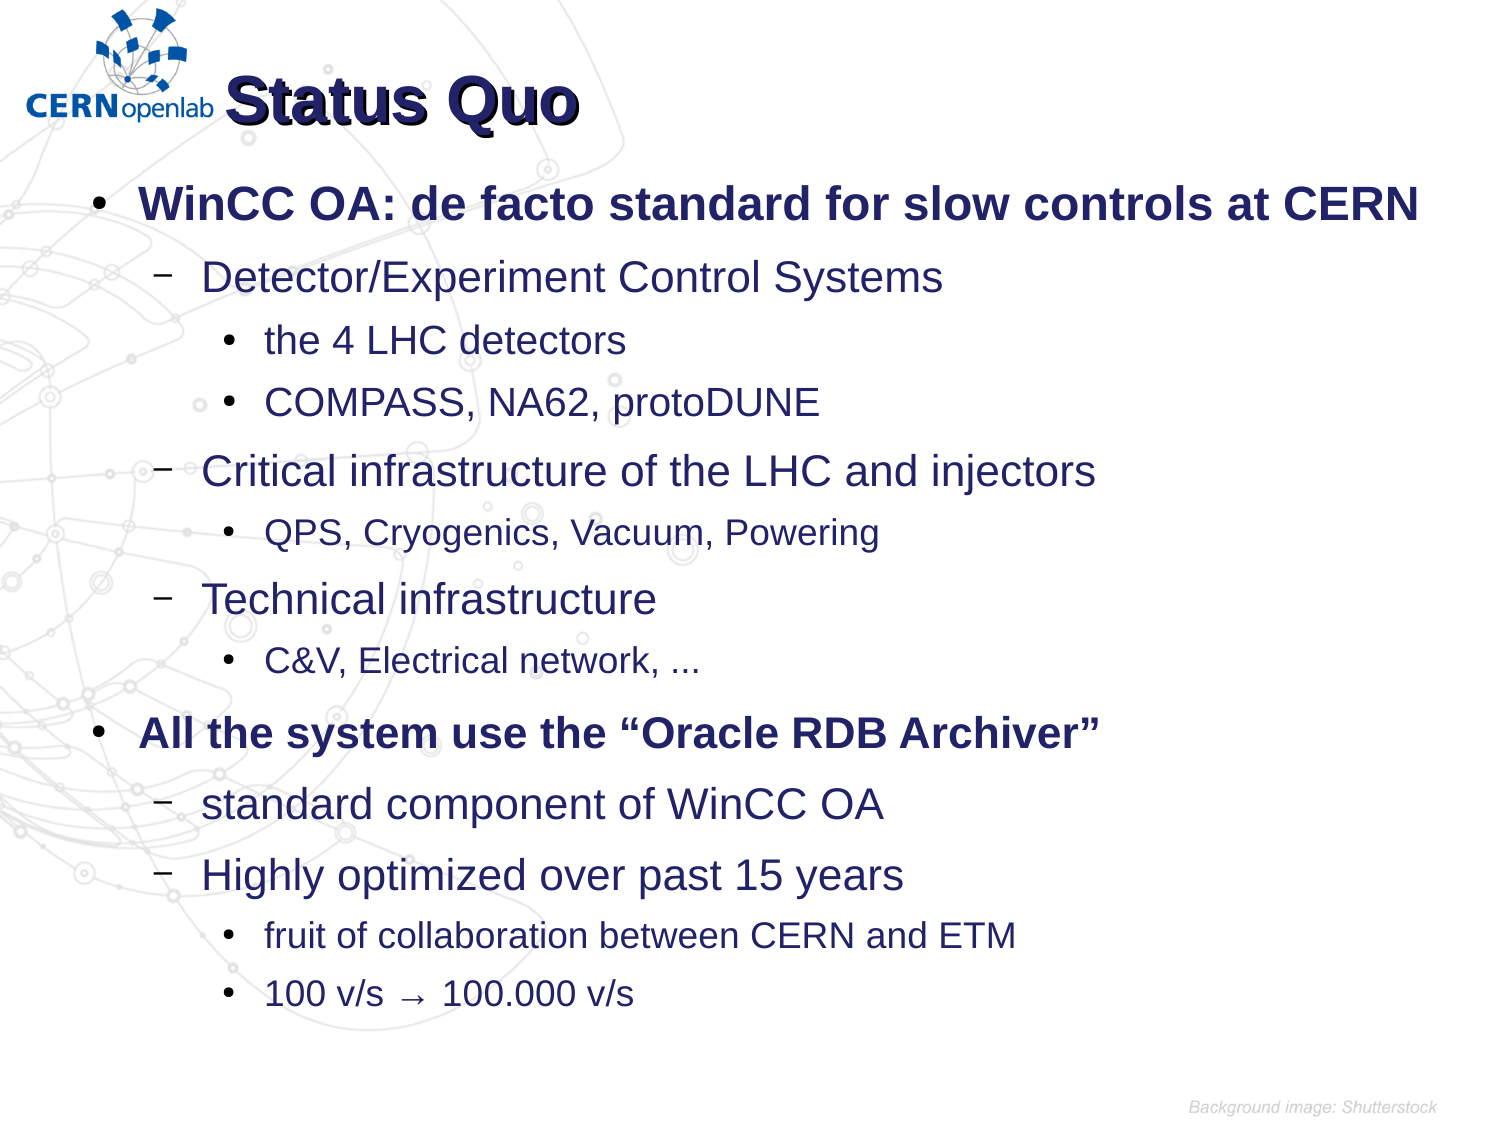

# Status Quo
WinCC OA: de facto standard for slow controls at CERN
Detector/Experiment Control Systems
the 4 LHC detectors
COMPASS, NA62, protoDUNE
Critical infrastructure of the LHC and injectors
QPS, Cryogenics, Vacuum, Powering
Technical infrastructure
C&V, Electrical network, ...
All the system use the “Oracle RDB Archiver”
standard component of WinCC OA
Highly optimized over past 15 years
fruit of collaboration between CERN and ETM
100 v/s → 100.000 v/s